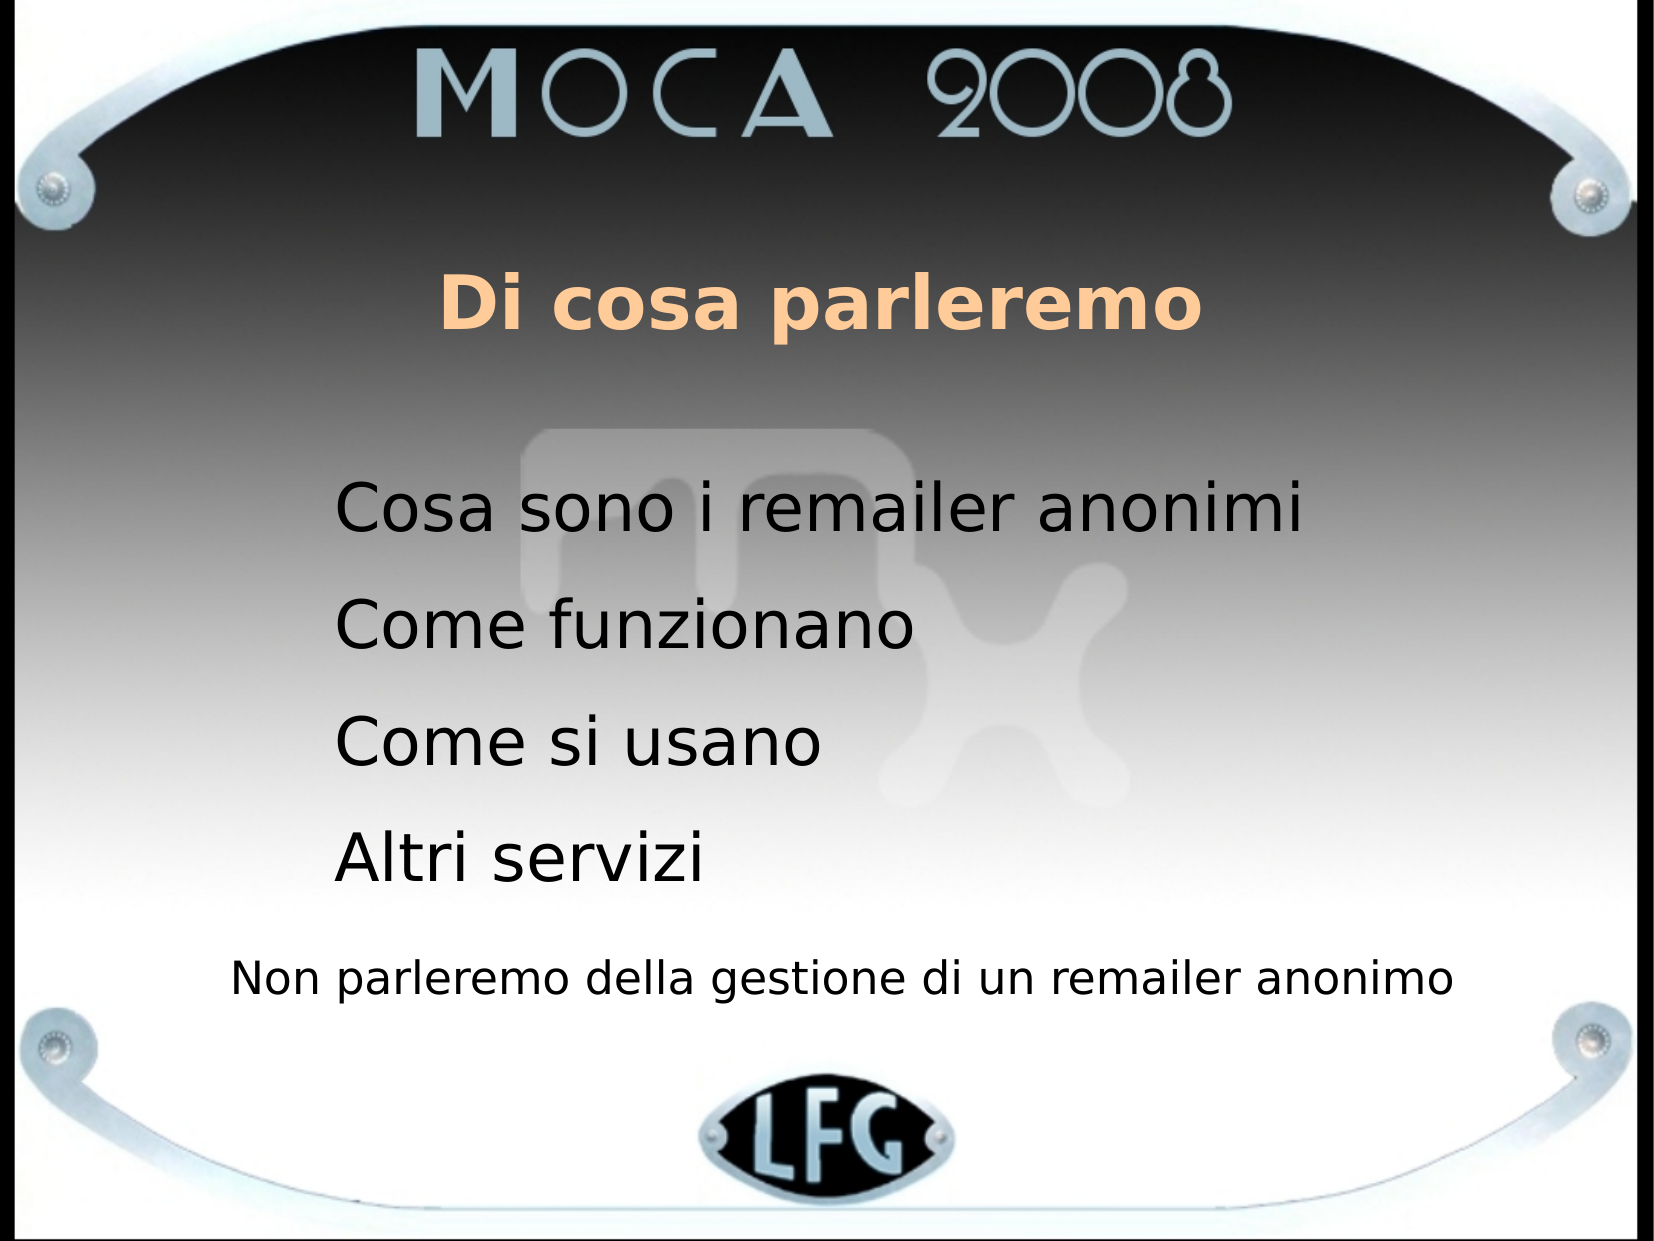

# Di cosa parleremo
 Cosa sono i remailer anonimi
 Come funzionano
 Come si usano
 Altri servizi
Non parleremo della gestione di un remailer anonimo